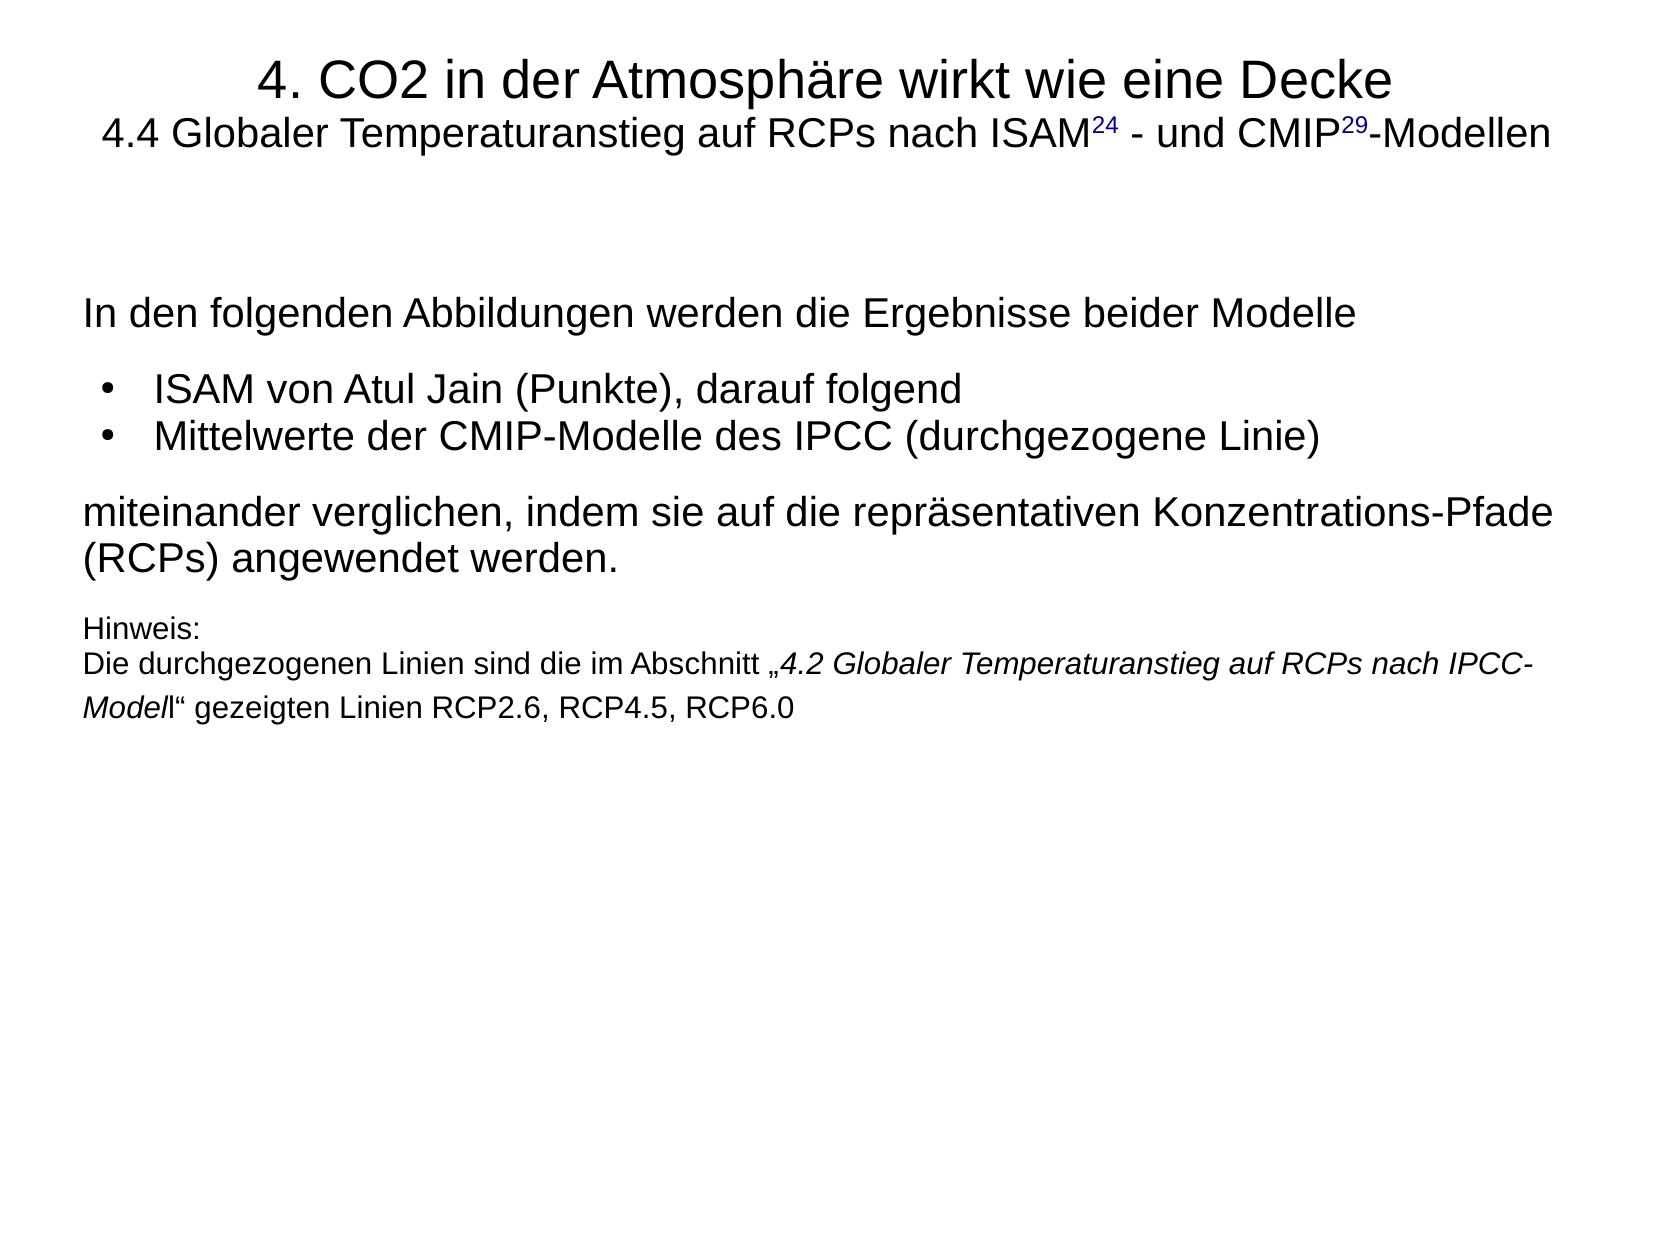

# 4. CO2 in der Atmosphäre wirkt wie eine Decke 4.4 Globaler Temperaturanstieg auf RCPs nach ISAM24 - und CMIP29-Modellen
In den folgenden Abbildungen werden die Ergebnisse beider Modelle
ISAM von Atul Jain (Punkte), darauf folgend
Mittelwerte der CMIP-Modelle des IPCC (durchgezogene Linie)
miteinander verglichen, indem sie auf die repräsentativen Konzentrations-Pfade (RCPs) angewendet werden.
Hinweis:
Die durchgezogenen Linien sind die im Abschnitt „4.2 Globaler Temperaturanstieg auf RCPs nach IPCC-Modell“ gezeigten Linien RCP2.6, RCP4.5, RCP6.0